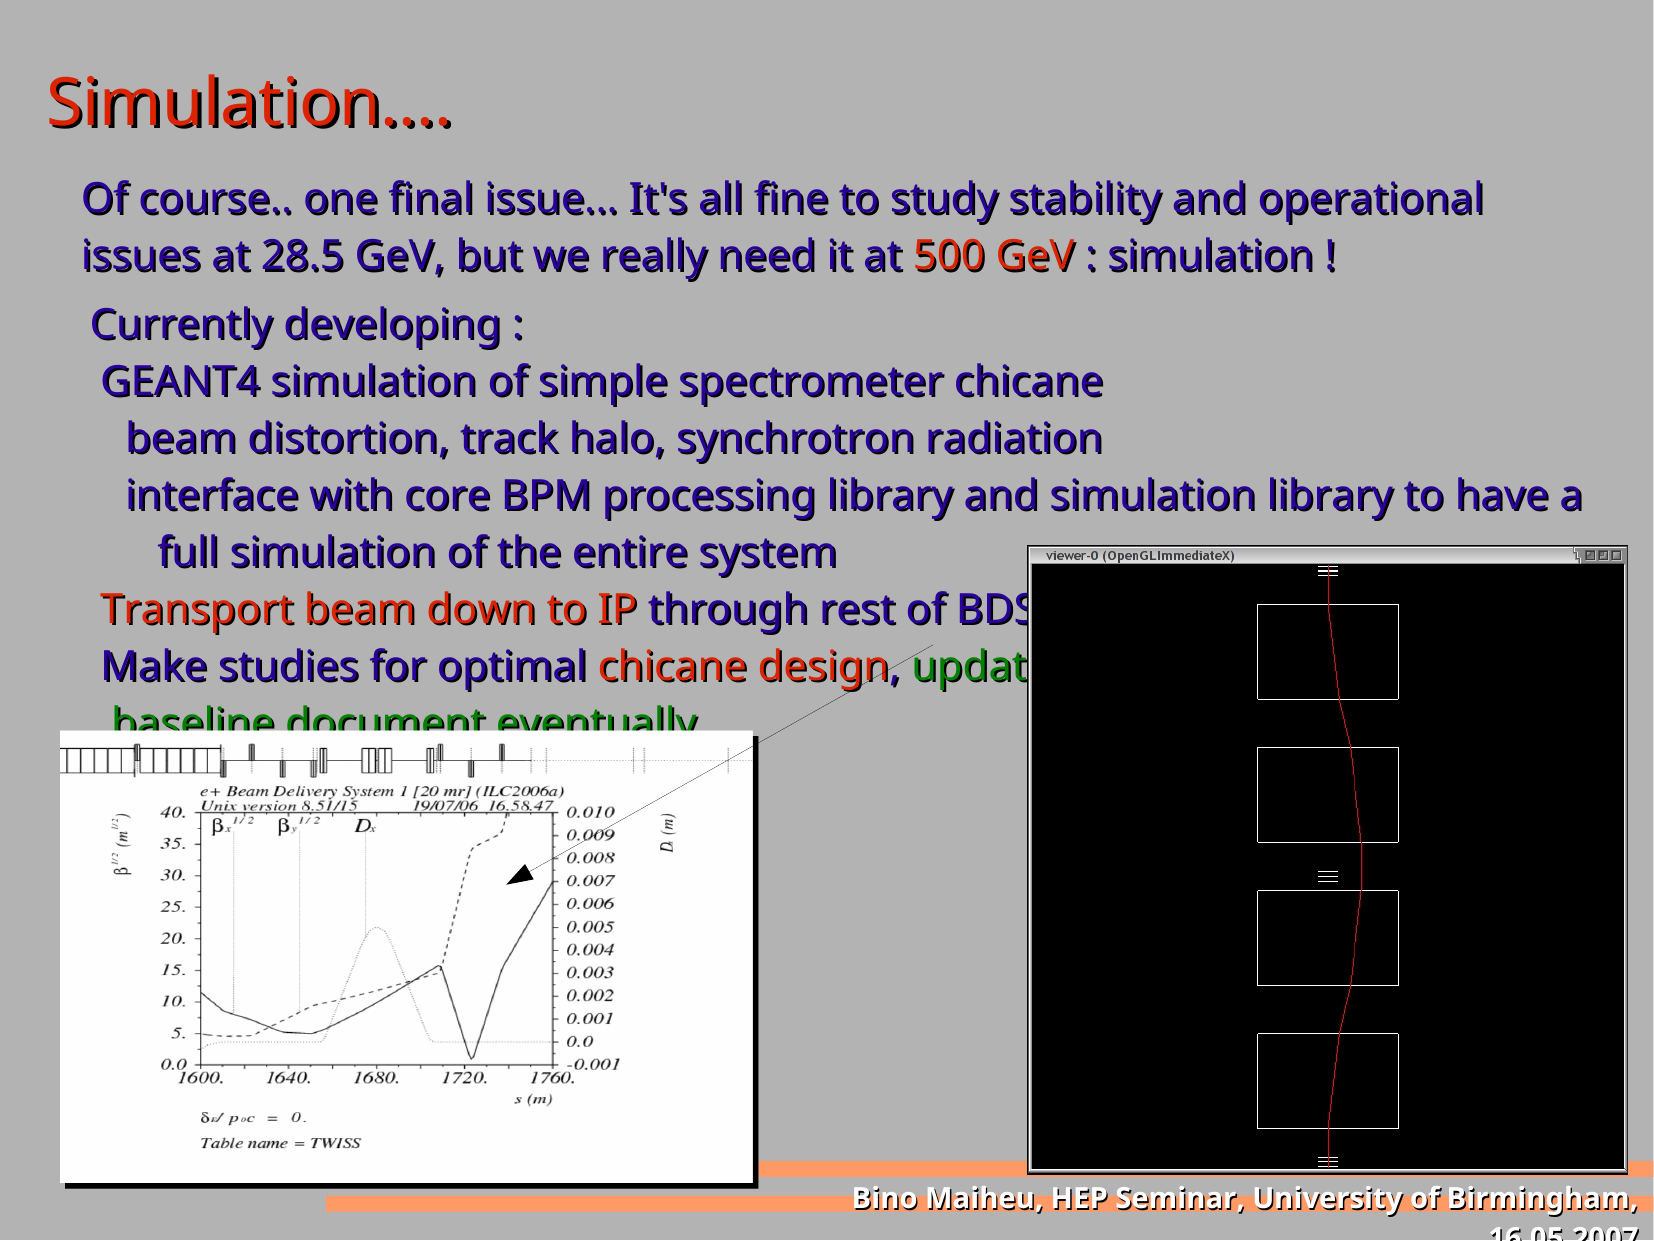

Simulation....
Of course.. one final issue... It's all fine to study stability and operational
issues at 28.5 GeV, but we really need it at 500 GeV : simulation !
Currently developing :
 GEANT4 simulation of simple spectrometer chicane
beam distortion, track halo, synchrotron radiation
interface with core BPM processing library and simulation library to have a
 full simulation of the entire system
 Transport beam down to IP through rest of BDS
 Make studies for optimal chicane design, update
 baseline document eventually
Bino Maiheu, HEP Seminar, University of Birmingham, 16.05.2007